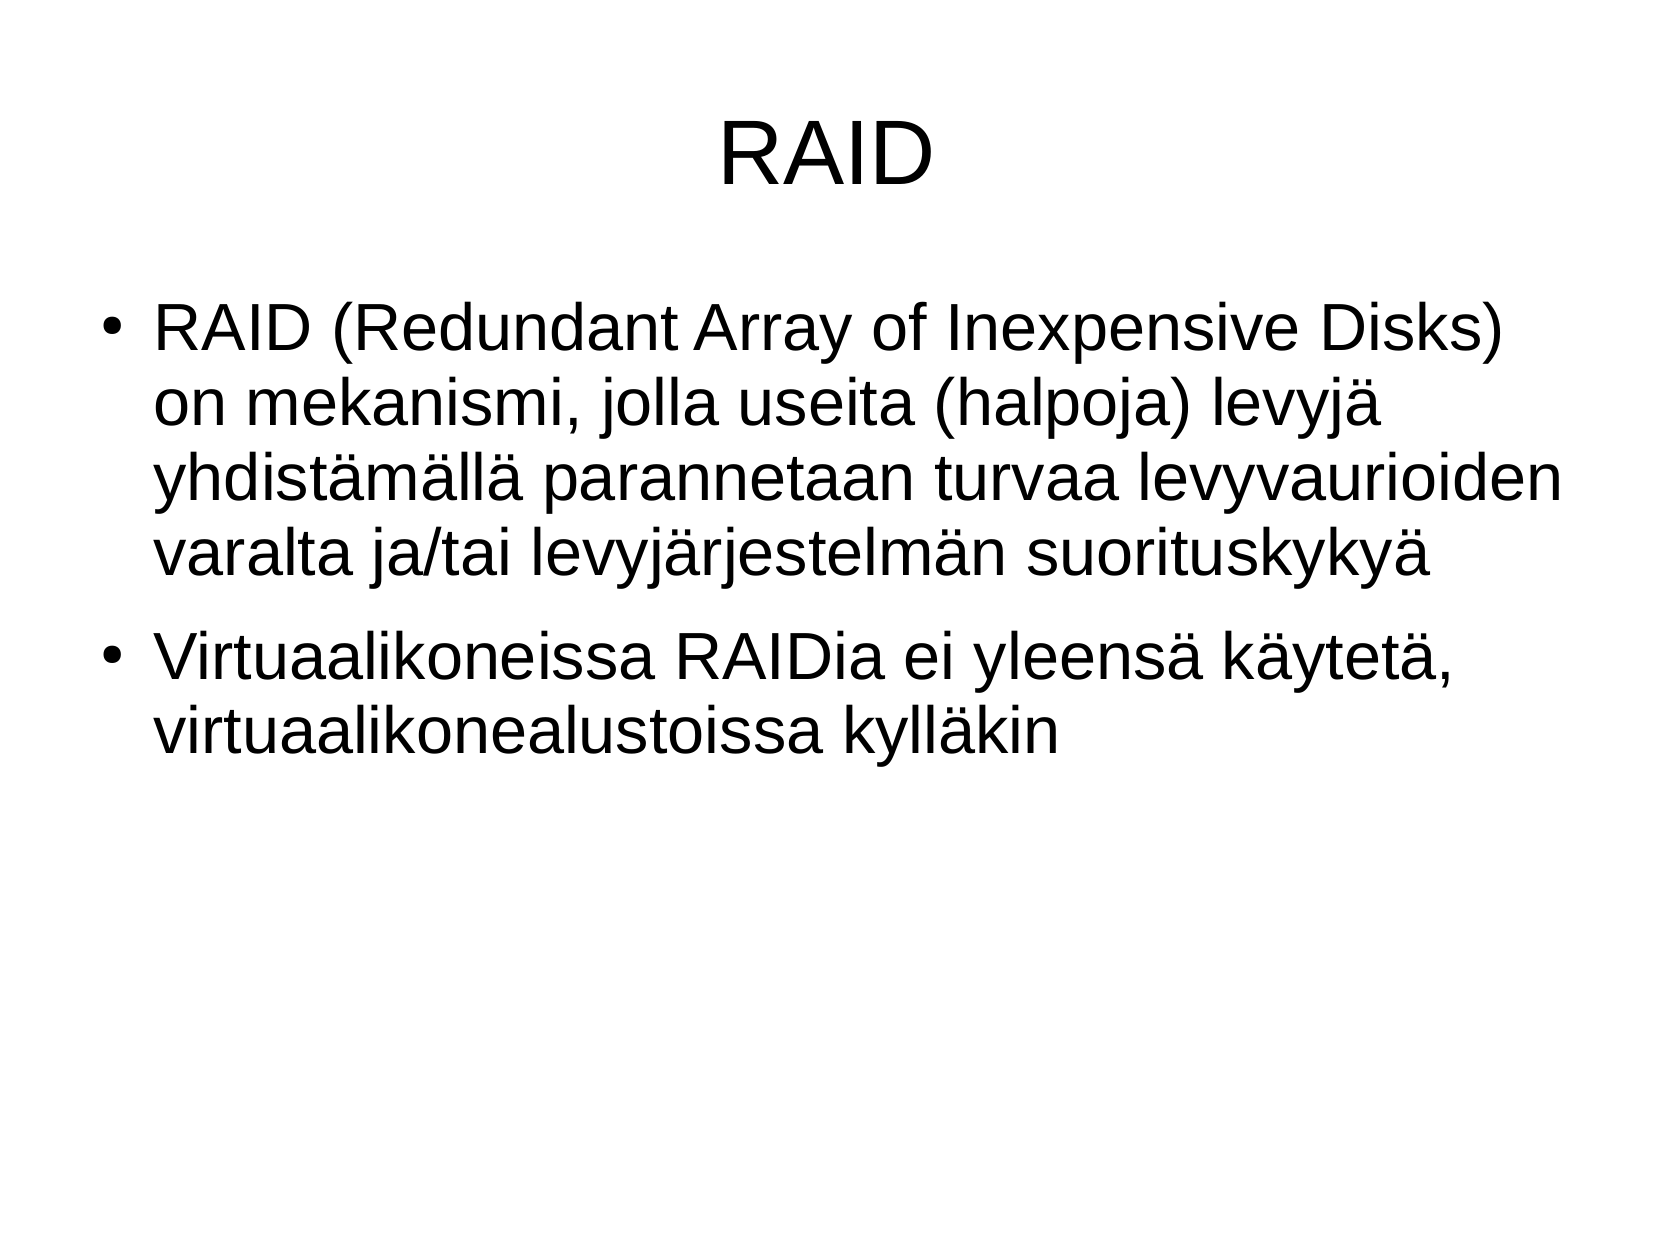

# RAID
RAID (Redundant Array of Inexpensive Disks) on mekanismi, jolla useita (halpoja) levyjä yhdistämällä parannetaan turvaa levyvaurioiden varalta ja/tai levyjärjestelmän suorituskykyä
Virtuaalikoneissa RAIDia ei yleensä käytetä, virtuaalikonealustoissa kylläkin